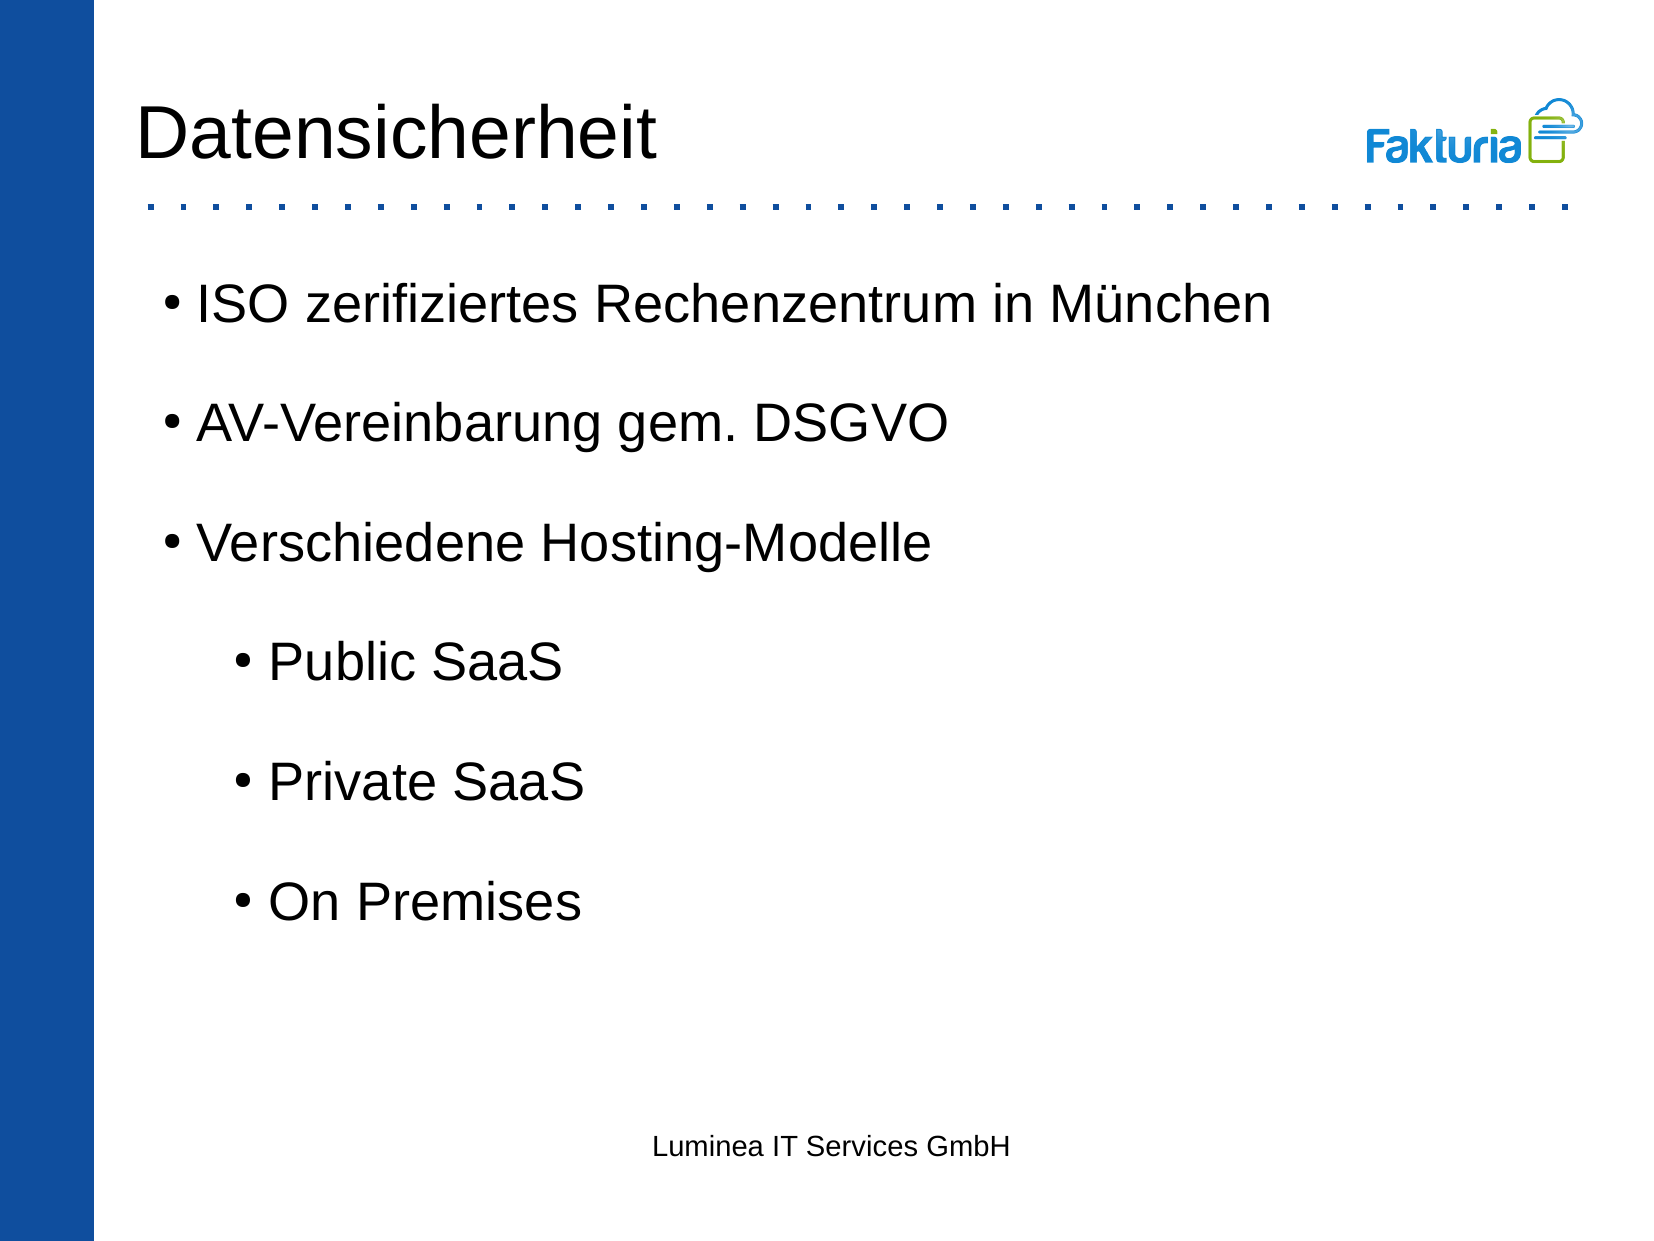

# Datensicherheit
 ISO zerifiziertes Rechenzentrum in München
 AV-Vereinbarung gem. DSGVO
 Verschiedene Hosting-Modelle
Public SaaS
Private SaaS
On Premises
 Luminea IT Services GmbH